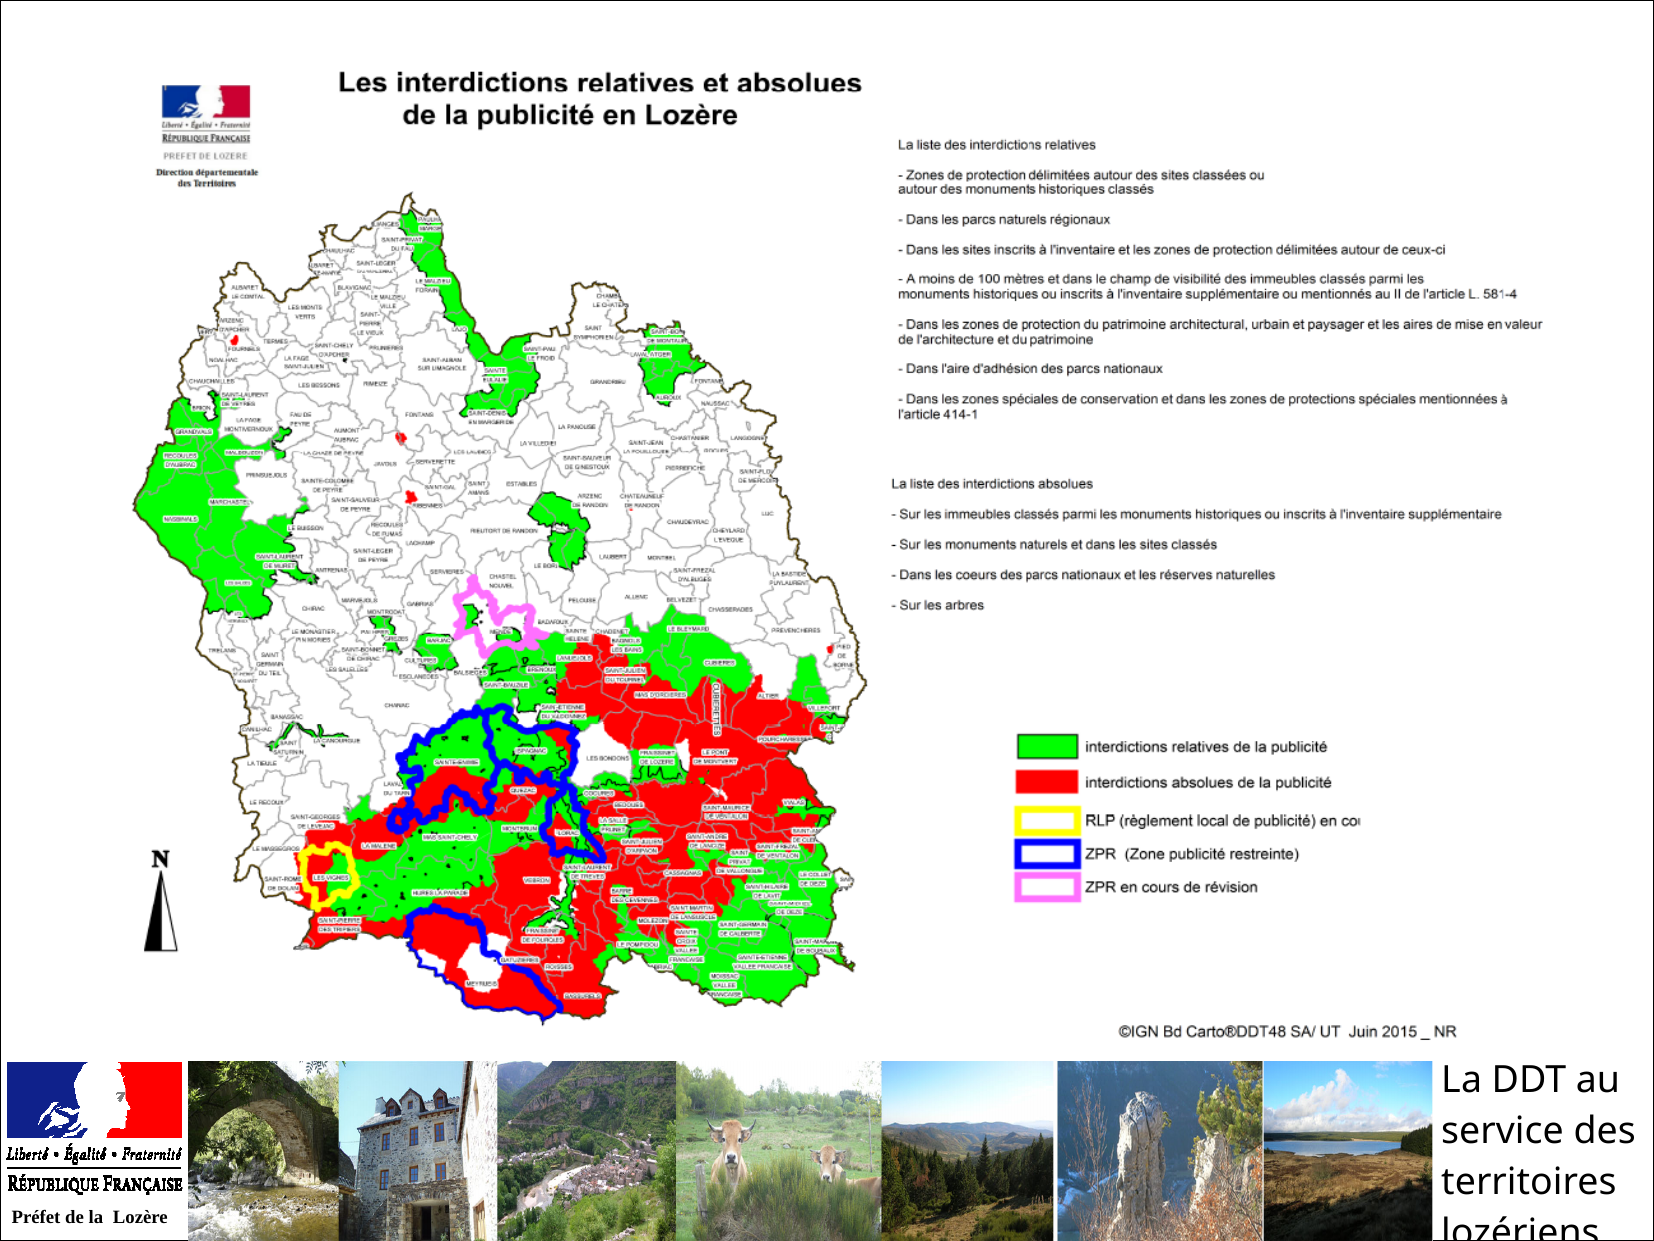

12
Pour modifier ces 2 lignes de texte - Se positionner sur la 2ème page du diaporama.
ET dans le menu "Affichage" , choisir ” En-tête et pied de page ”.